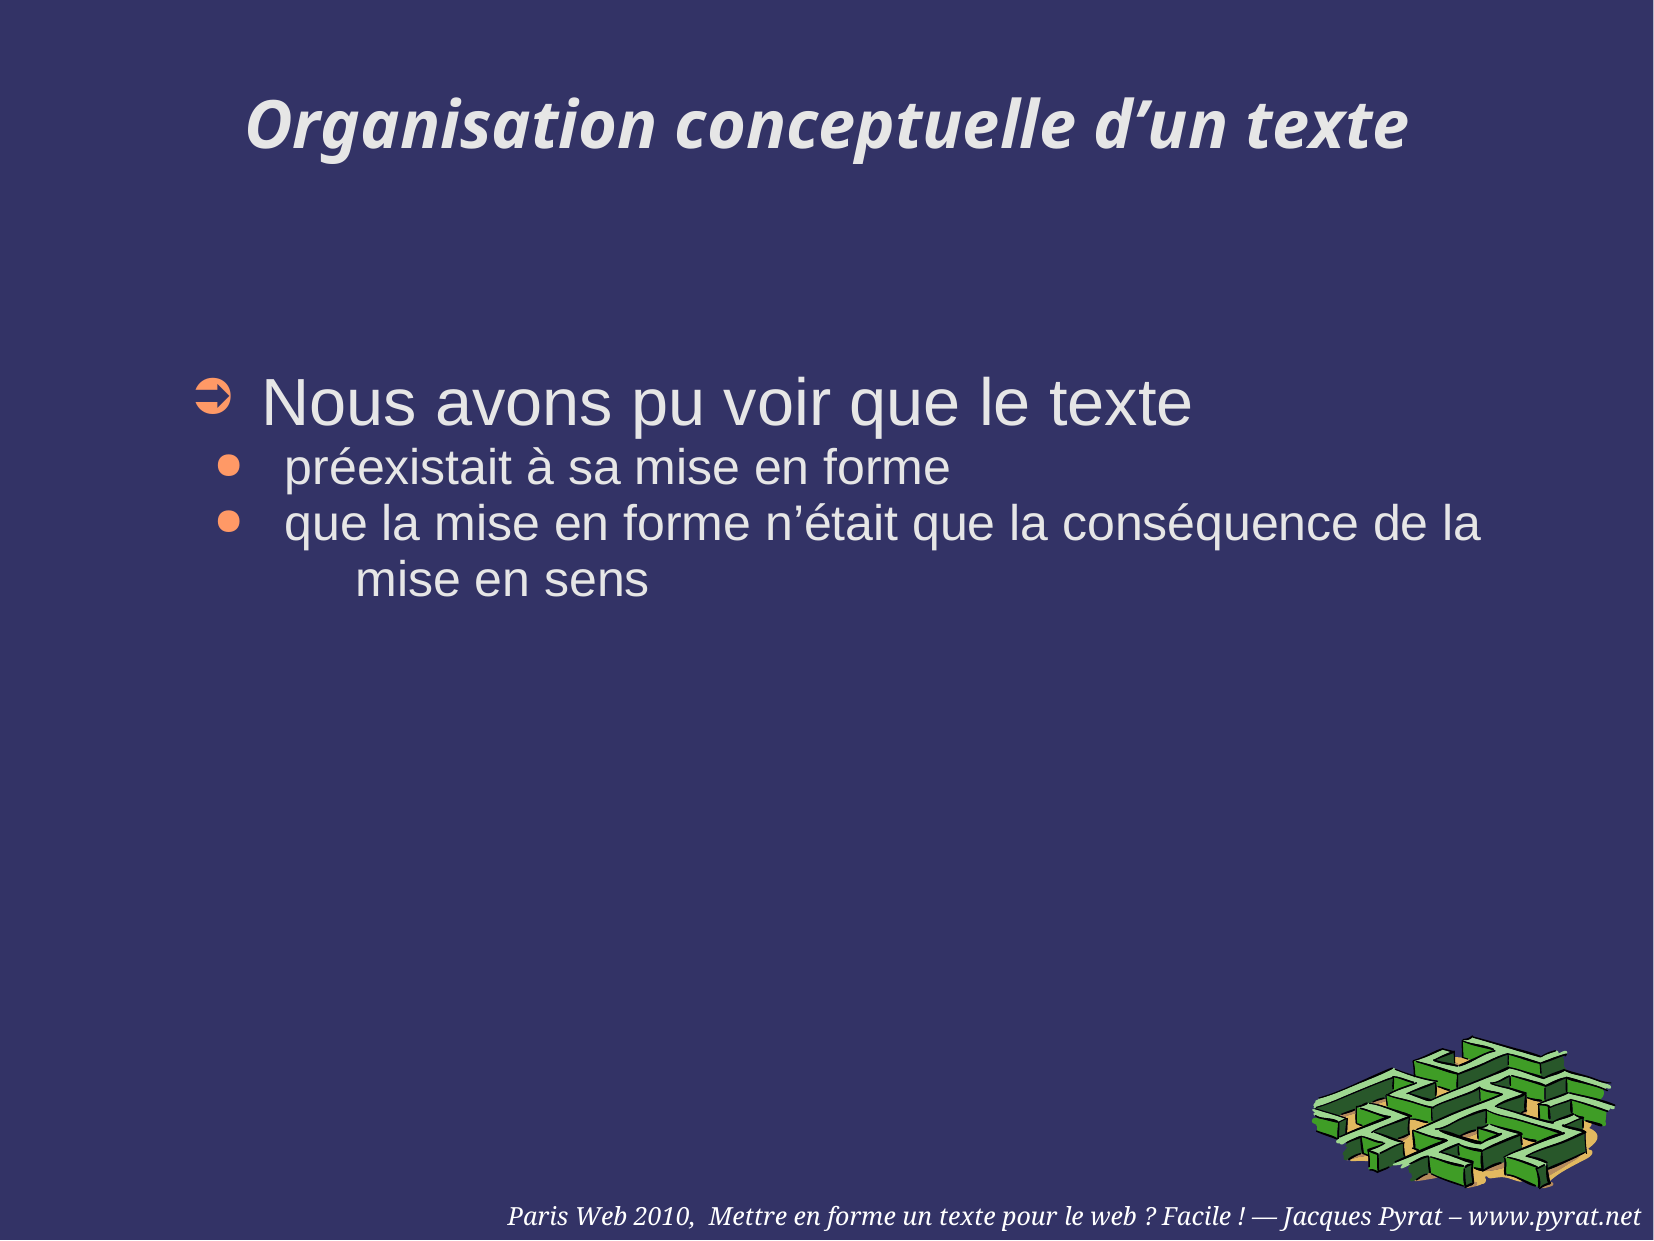

# Organisation conceptuelle d’un texte
Nous avons pu voir que le texte
préexistait à sa mise en forme
que la mise en forme n’était que la conséquence de la mise en sens